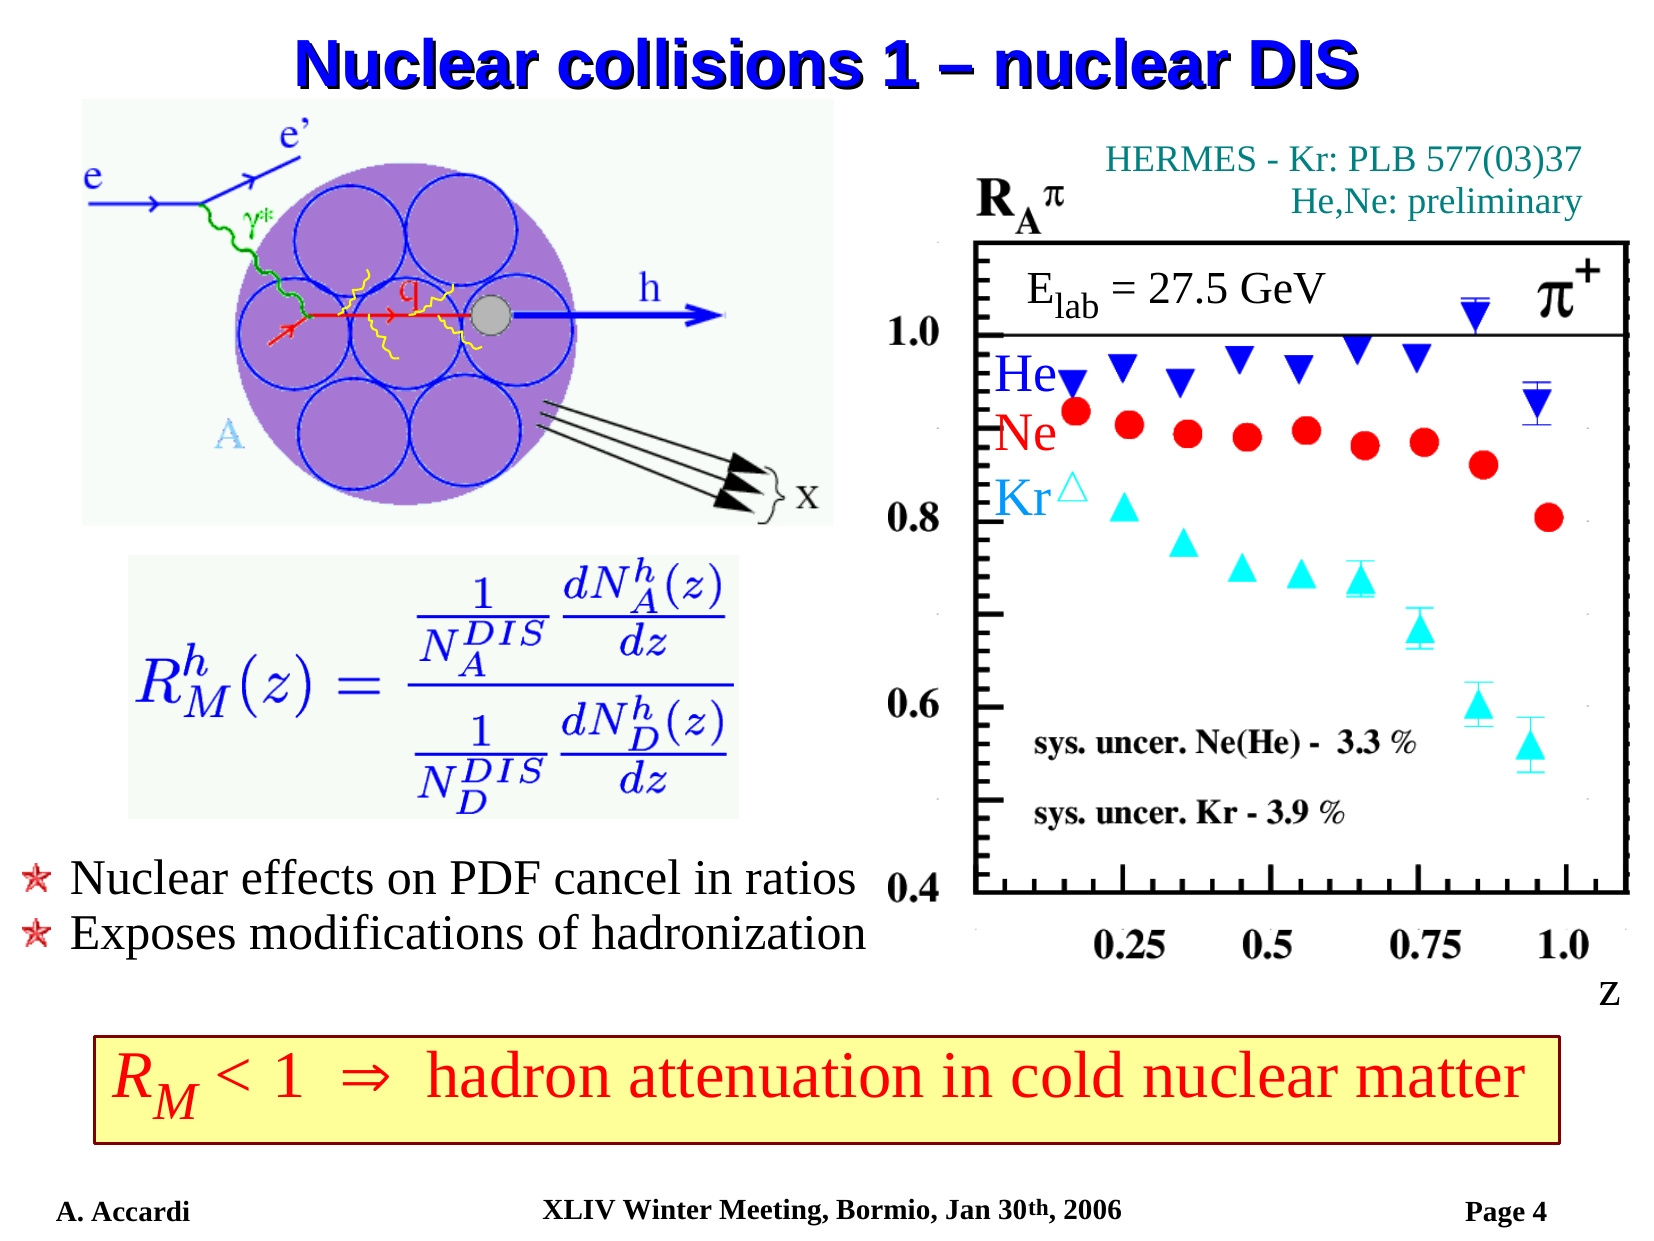

Nuclear collisions 1 – nuclear DIS
HERMES - Kr: PLB 577(03)37
		 He,Ne: preliminary
Elab = 27.5 GeV
He
Ne
Kr
z
 RM < 1  hadron attenuation in cold nuclear matter
?
Nuclear effects on PDF cancel in ratios
Exposes modifications of hadronization
A. Accardi
XLIV Winter Meeting, Bormio, Jan 30th, 2006
Page